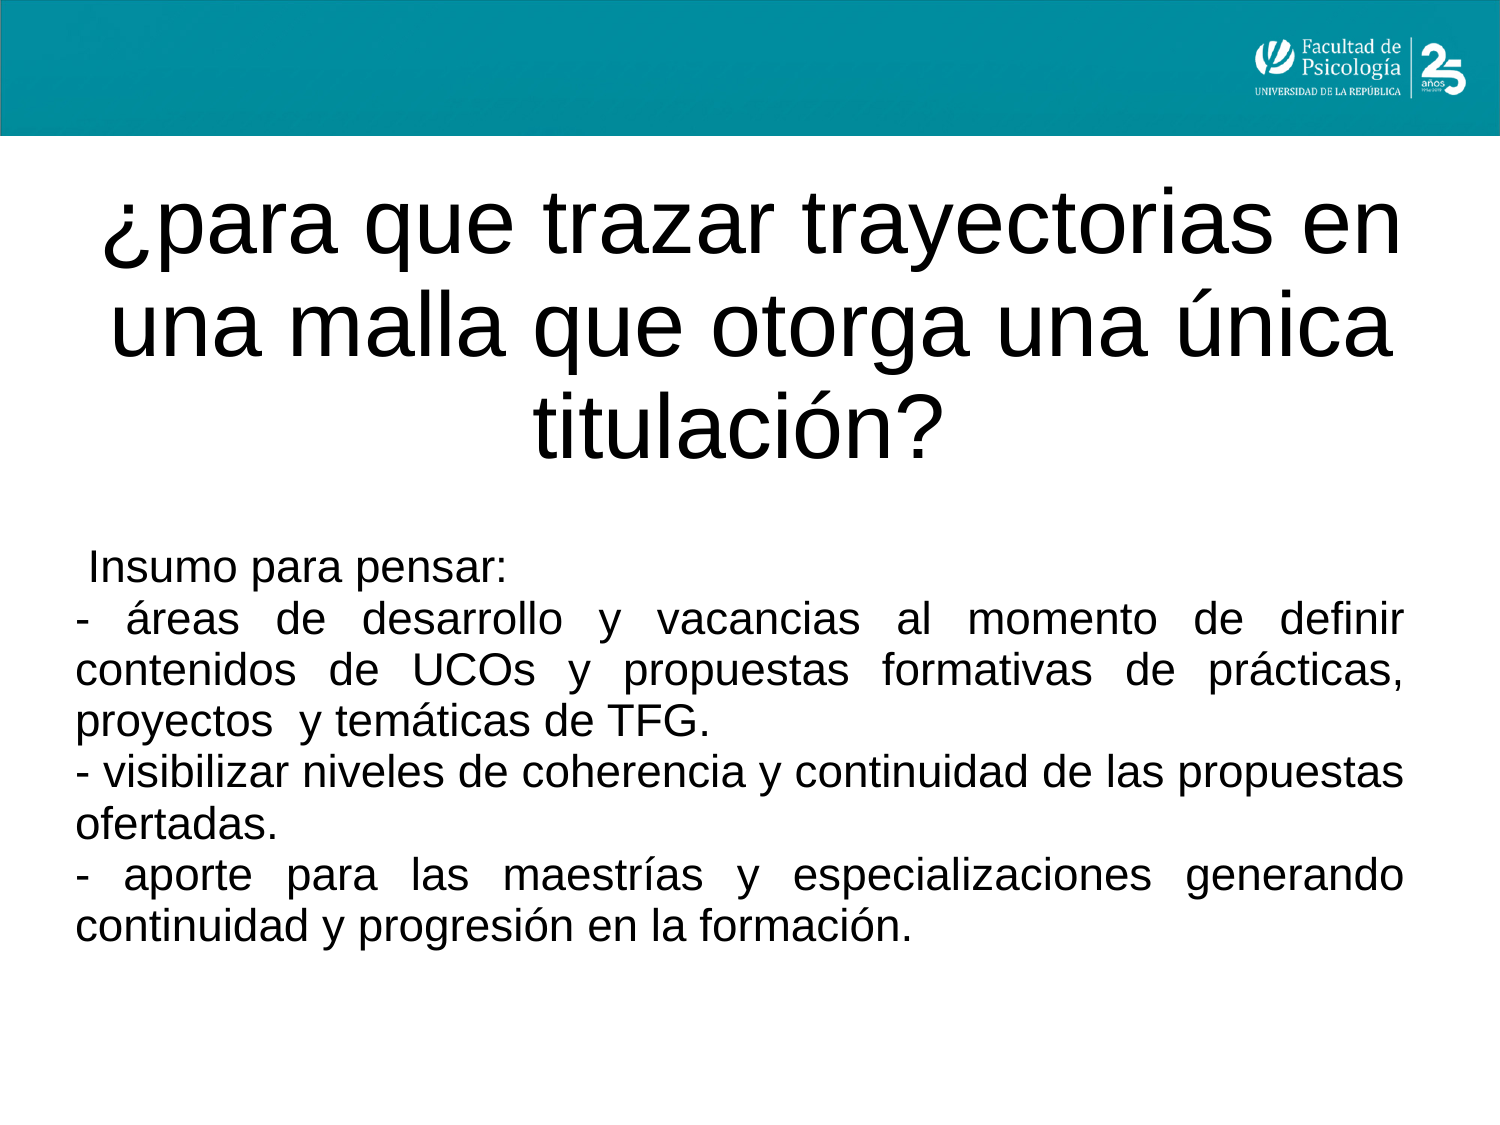

# ¿para que trazar trayectorias en una malla que otorga una única titulación?
 Insumo para pensar:
- áreas de desarrollo y vacancias al momento de definir contenidos de UCOs y propuestas formativas de prácticas, proyectos y temáticas de TFG.
- visibilizar niveles de coherencia y continuidad de las propuestas ofertadas.
- aporte para las maestrías y especializaciones generando continuidad y progresión en la formación.